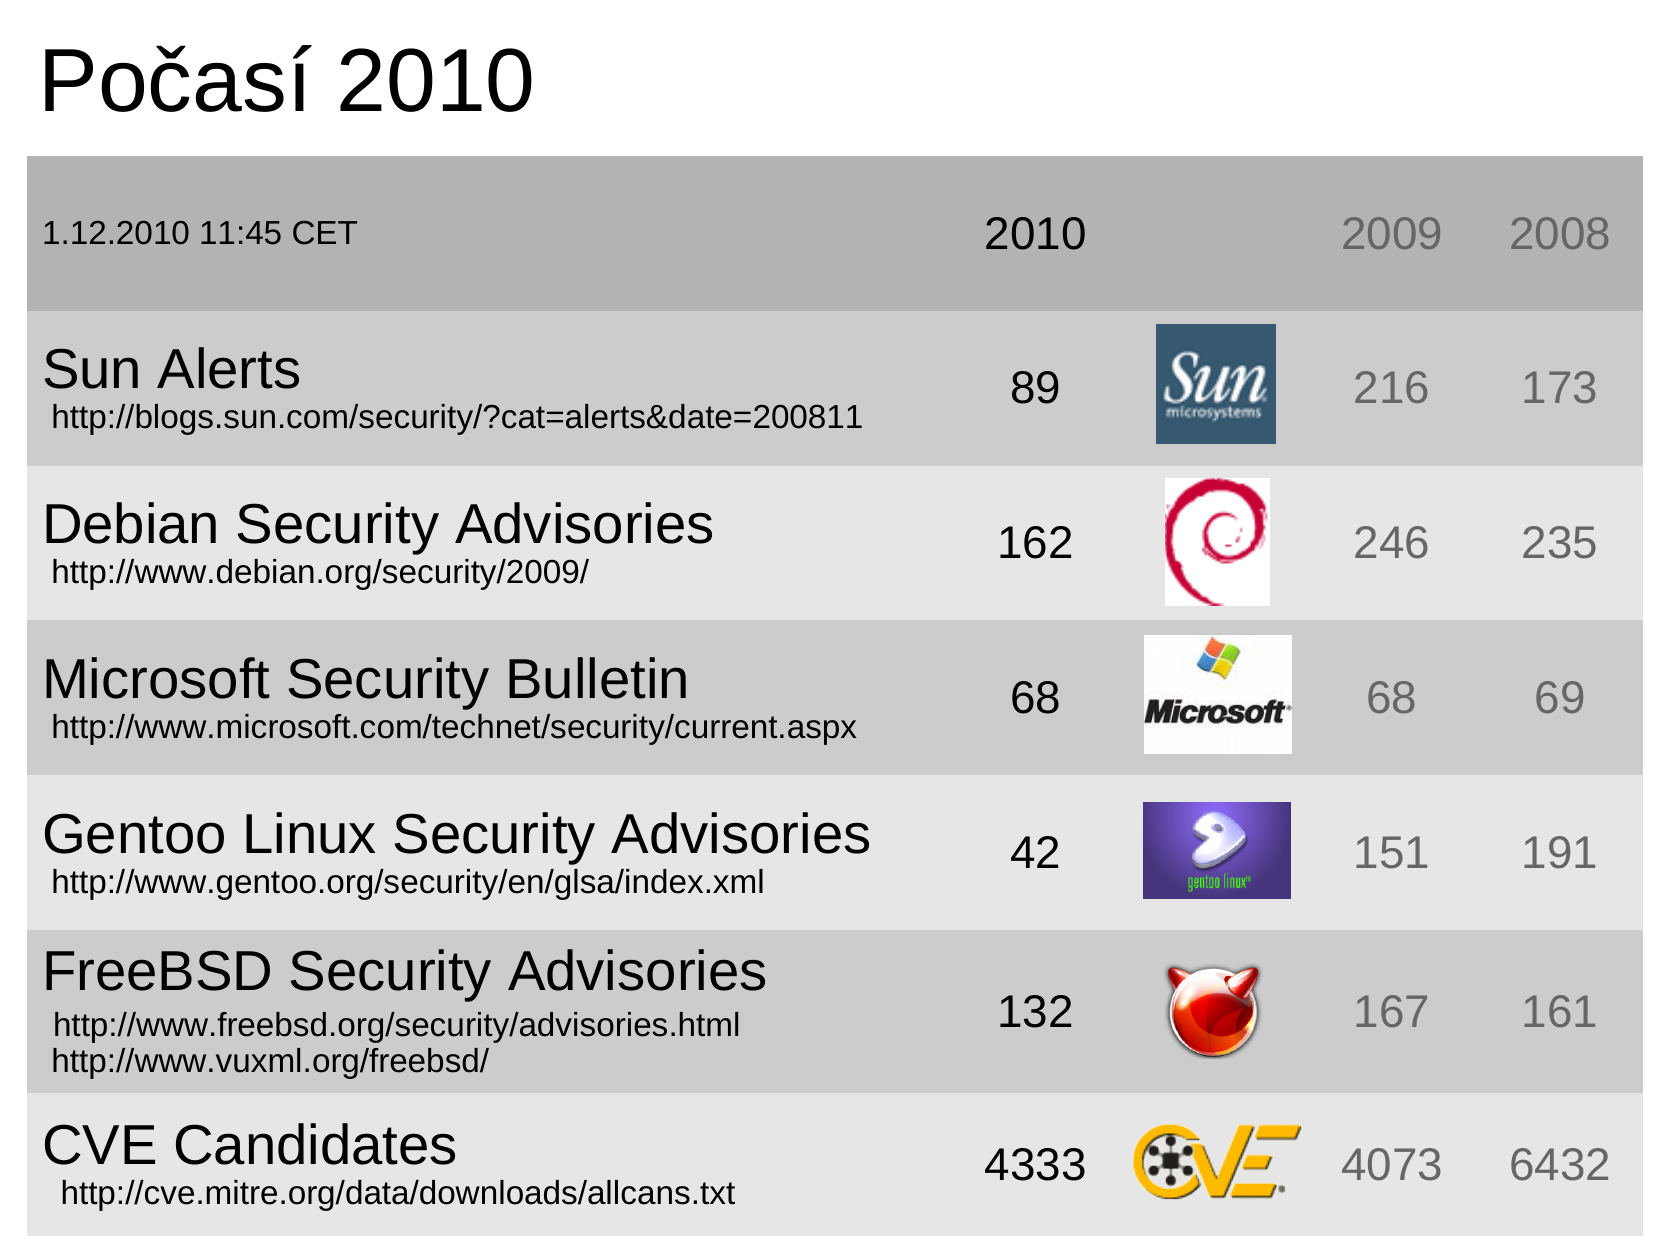

# Počasí 2010
| 1.12.2010 11:45 CET | 2010 | | 2009 | 2008 |
| --- | --- | --- | --- | --- |
| Sun Alerts  http://blogs.sun.com/security/?cat=alerts&date=200811 | 89 | | 216 | 173 |
| Debian Security Advisories  http://www.debian.org/security/2009/ | 162 | | 246 | 235 |
| Microsoft Security Bulletin http://www.microsoft.com/technet/security/current.aspx | 68 | | 68 | 69 |
| Gentoo Linux Security Advisories  http://www.gentoo.org/security/en/glsa/index.xml | 42 | | 151 | 191 |
| FreeBSD Security Advisories http://www.freebsd.org/security/advisories.html  http://www.vuxml.org/freebsd/ | 132 | | 167 | 161 |
| CVE Candidates                                                 http://cve.mitre.org/data/downloads/allcans.txt | 4333 | | 4073 | 6432 |